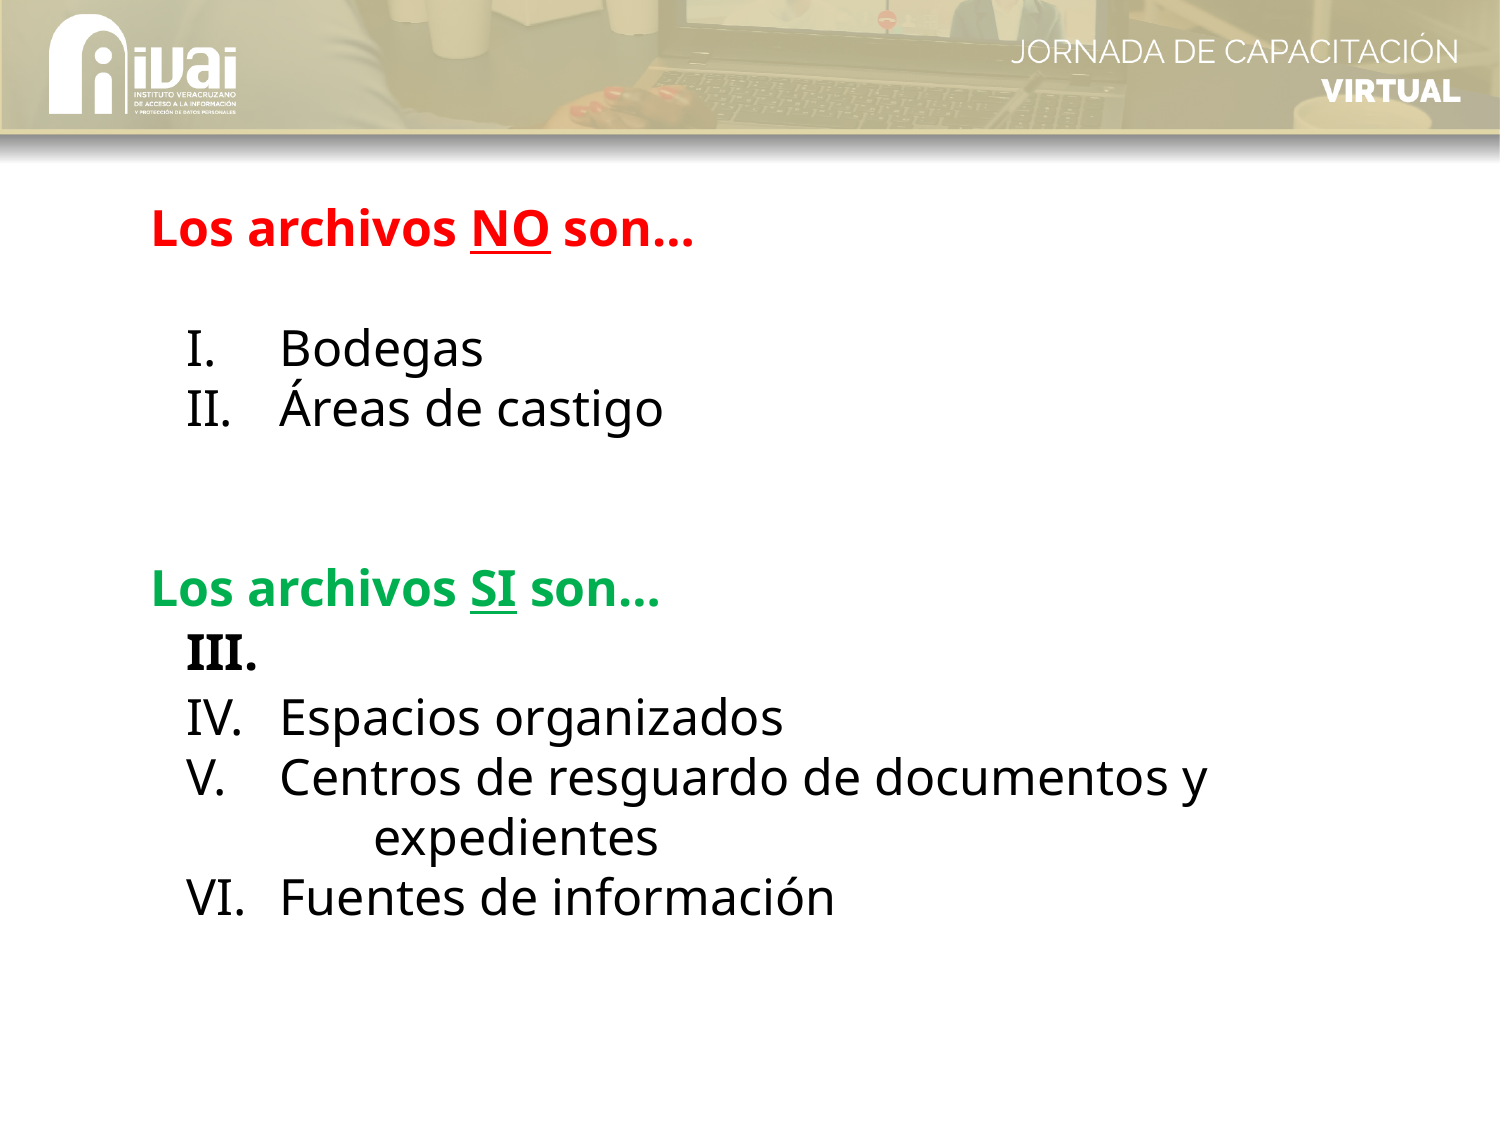

Los archivos NO son…
Bodegas
Áreas de castigo
Los archivos SI son…
Espacios organizados
Centros de resguardo de documentos y expedientes
Fuentes de información